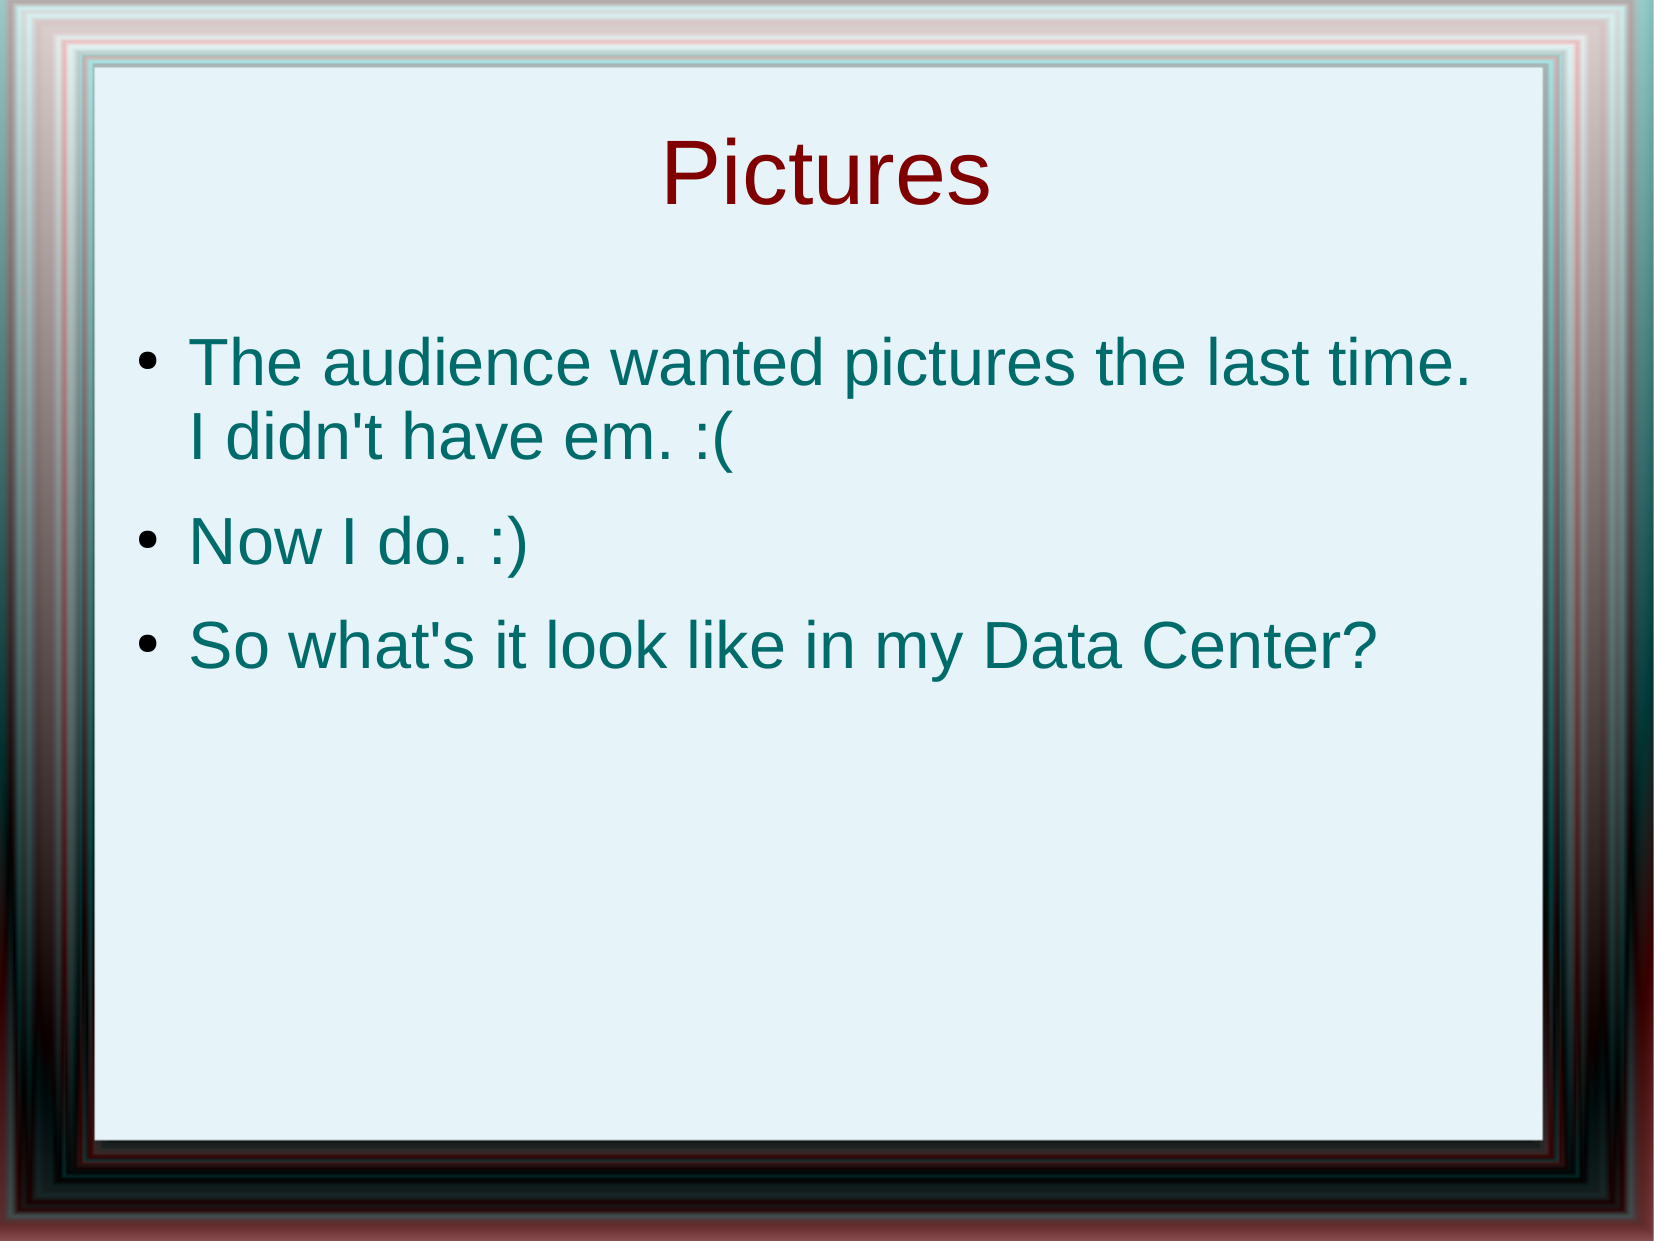

# Pictures
The audience wanted pictures the last time. I didn't have em. :(
Now I do. :)
So what's it look like in my Data Center?